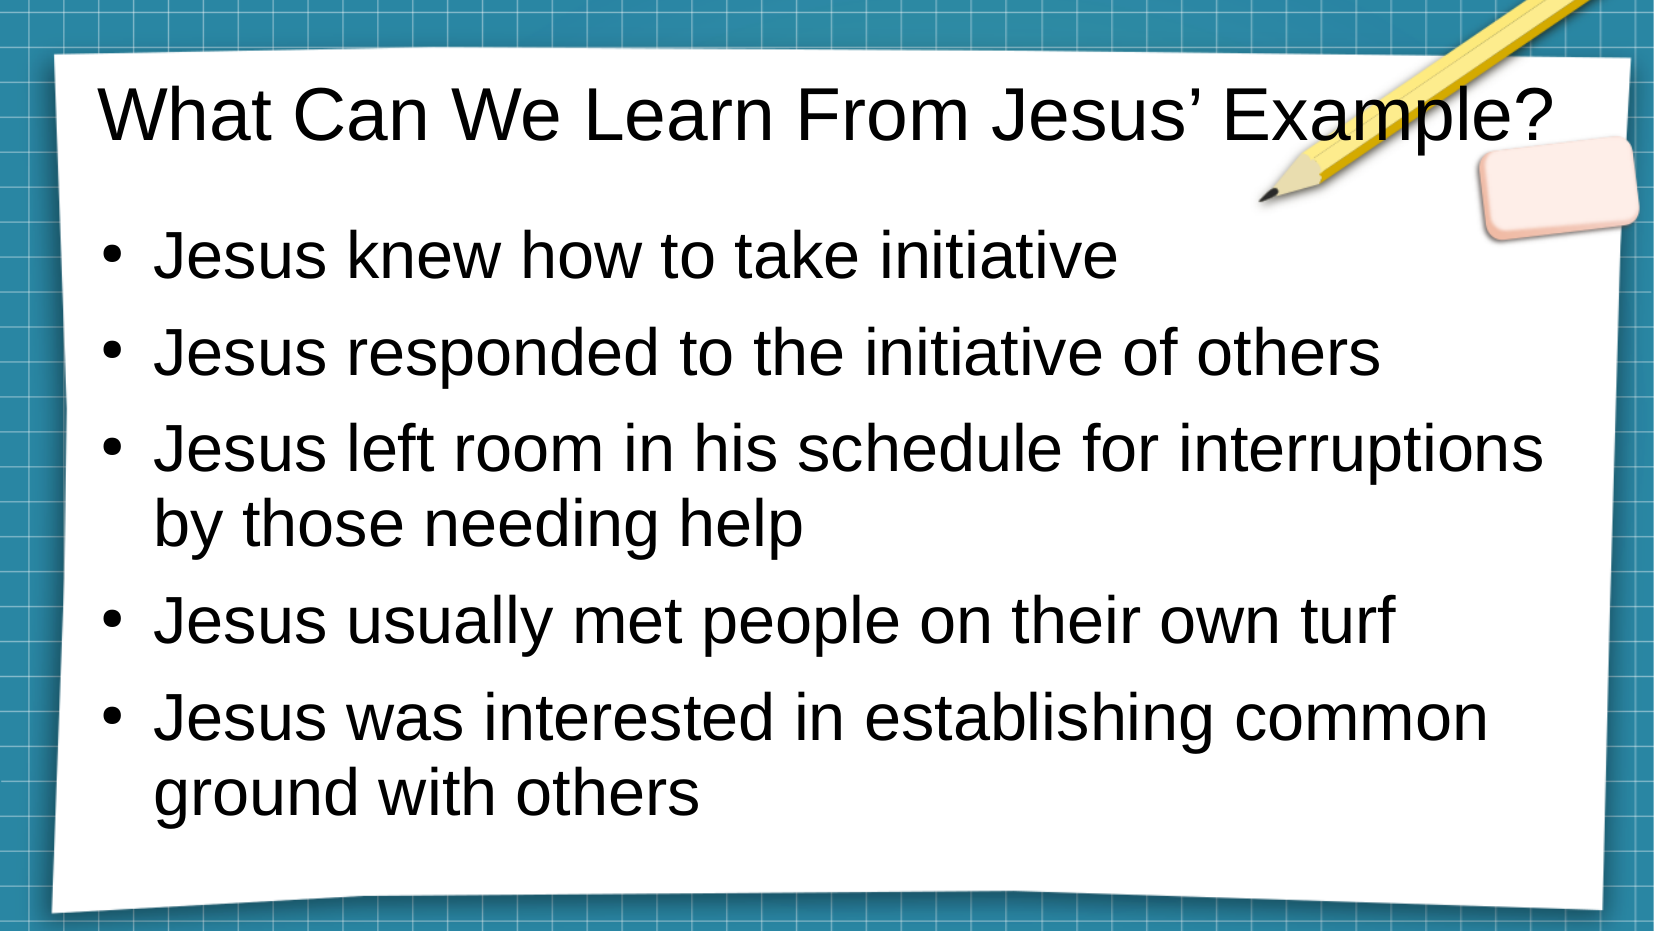

# What Can We Learn From Jesus’ Example?
Jesus knew how to take initiative
Jesus responded to the initiative of others
Jesus left room in his schedule for interruptions by those needing help
Jesus usually met people on their own turf
Jesus was interested in establishing common ground with others